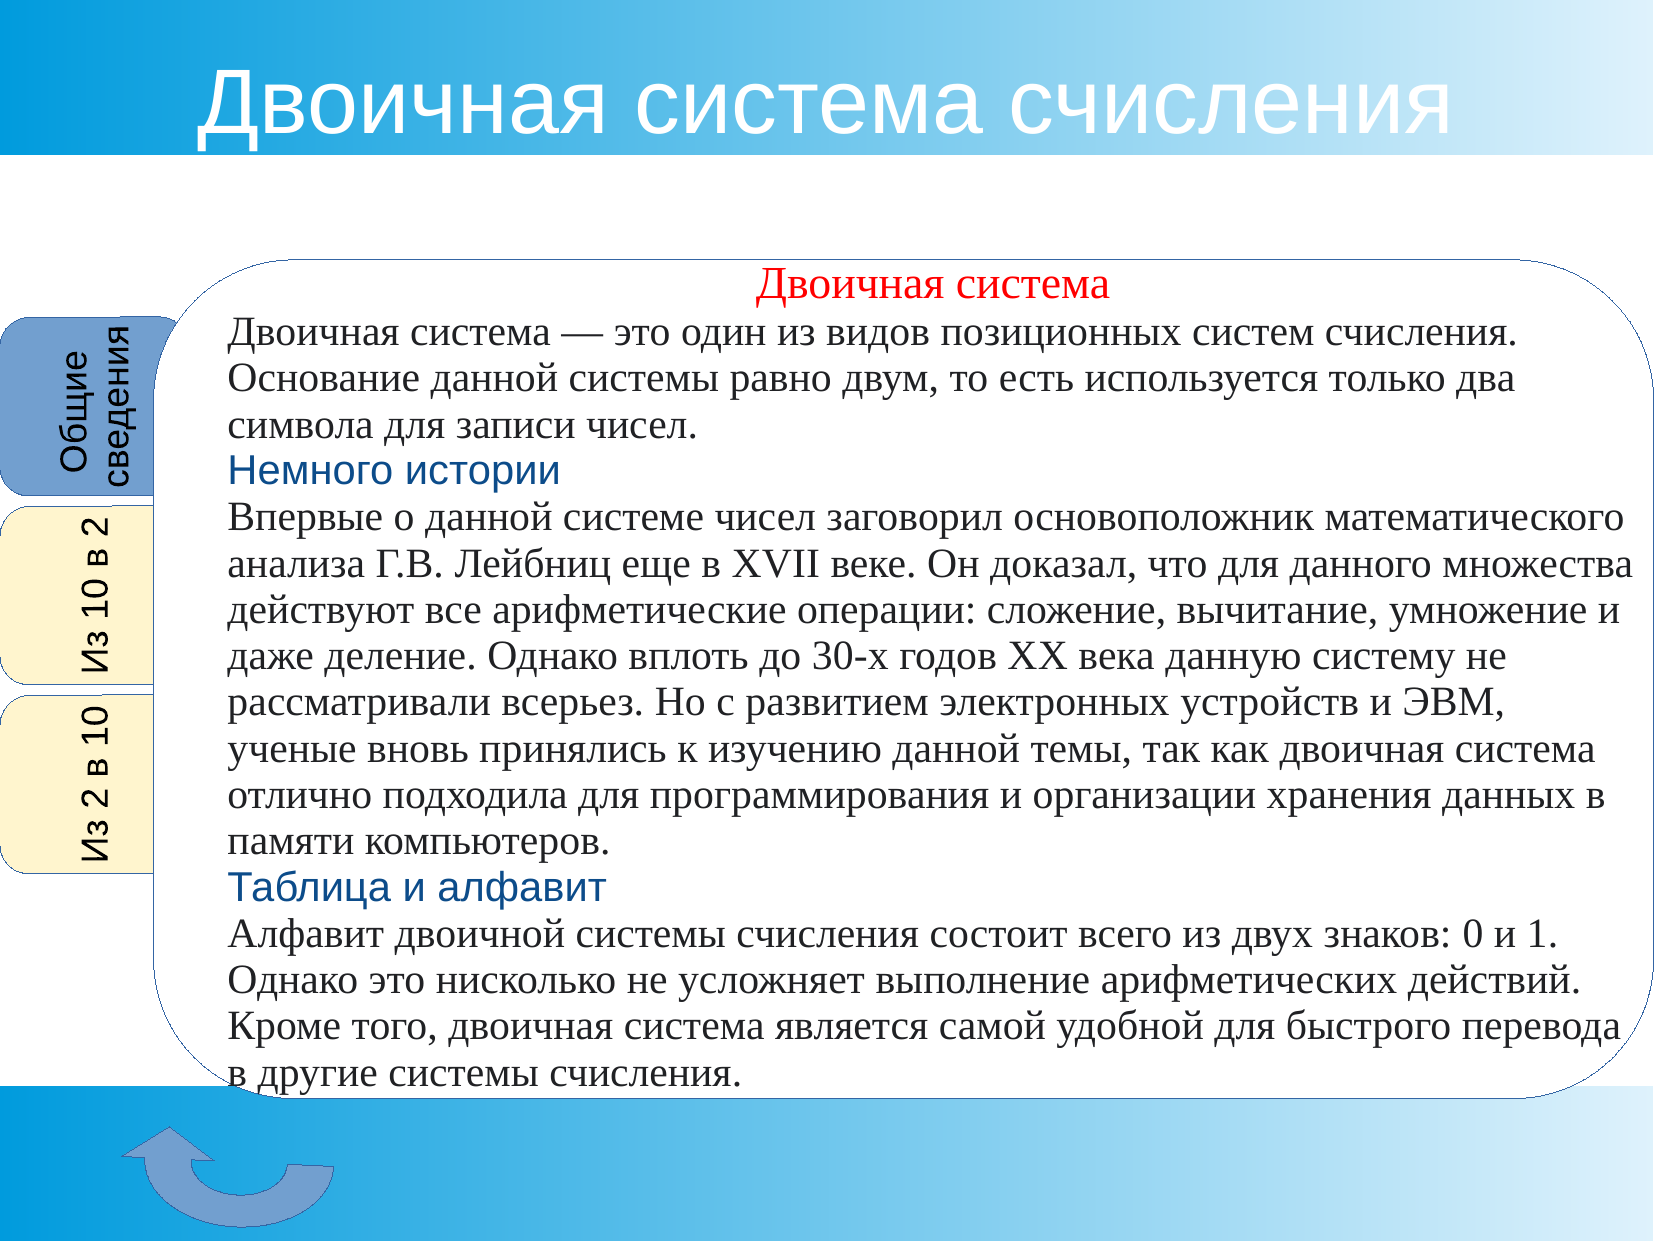

# Двоичная система счисления
Двоичная система
Двоичная система — это один из видов позиционных систем счисления. Основание данной системы равно двум, то есть используется только два символа для записи чисел.
Немного истории
Впервые о данной системе чисел заговорил основоположник математического анализа Г.В. Лейбниц еще в XVII веке. Он доказал, что для данного множества действуют все арифметические операции: сложение, вычитание, умножение и даже деление. Однако вплоть до 30-х годов XX века данную систему не рассматривали всерьез. Но с развитием электронных устройств и ЭВМ, ученые вновь принялись к изучению данной темы, так как двоичная система отлично подходила для программирования и организации хранения данных в памяти компьютеров.
Таблица и алфавит
Алфавит двоичной системы счисления состоит всего из двух знаков: 0 и 1. Однако это нисколько не усложняет выполнение арифметических действий.
Кроме того, двоичная система является самой удобной для быстрого перевода в другие системы счисления.
Общие
сведения
Из 10 в 2
Из 2 в 10